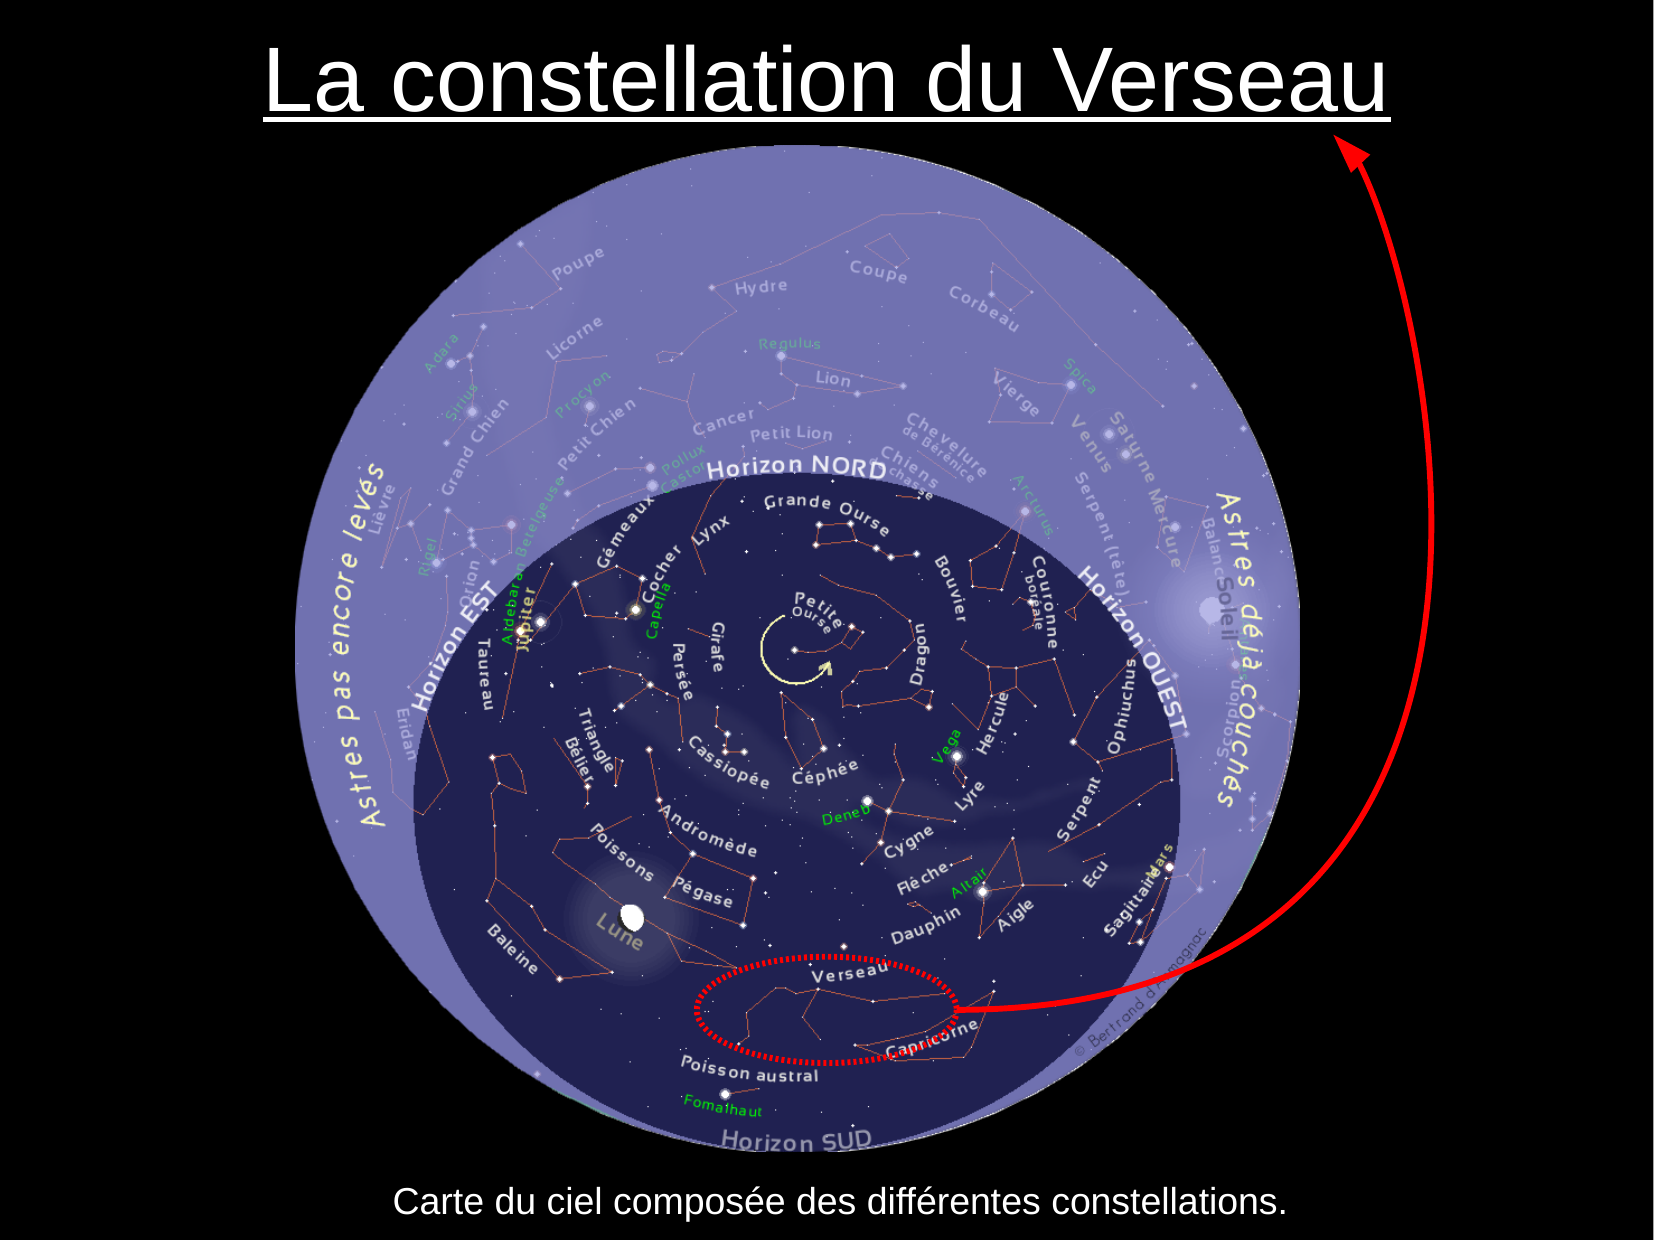

# La constellation du Verseau
Carte du ciel composée des différentes constellations.